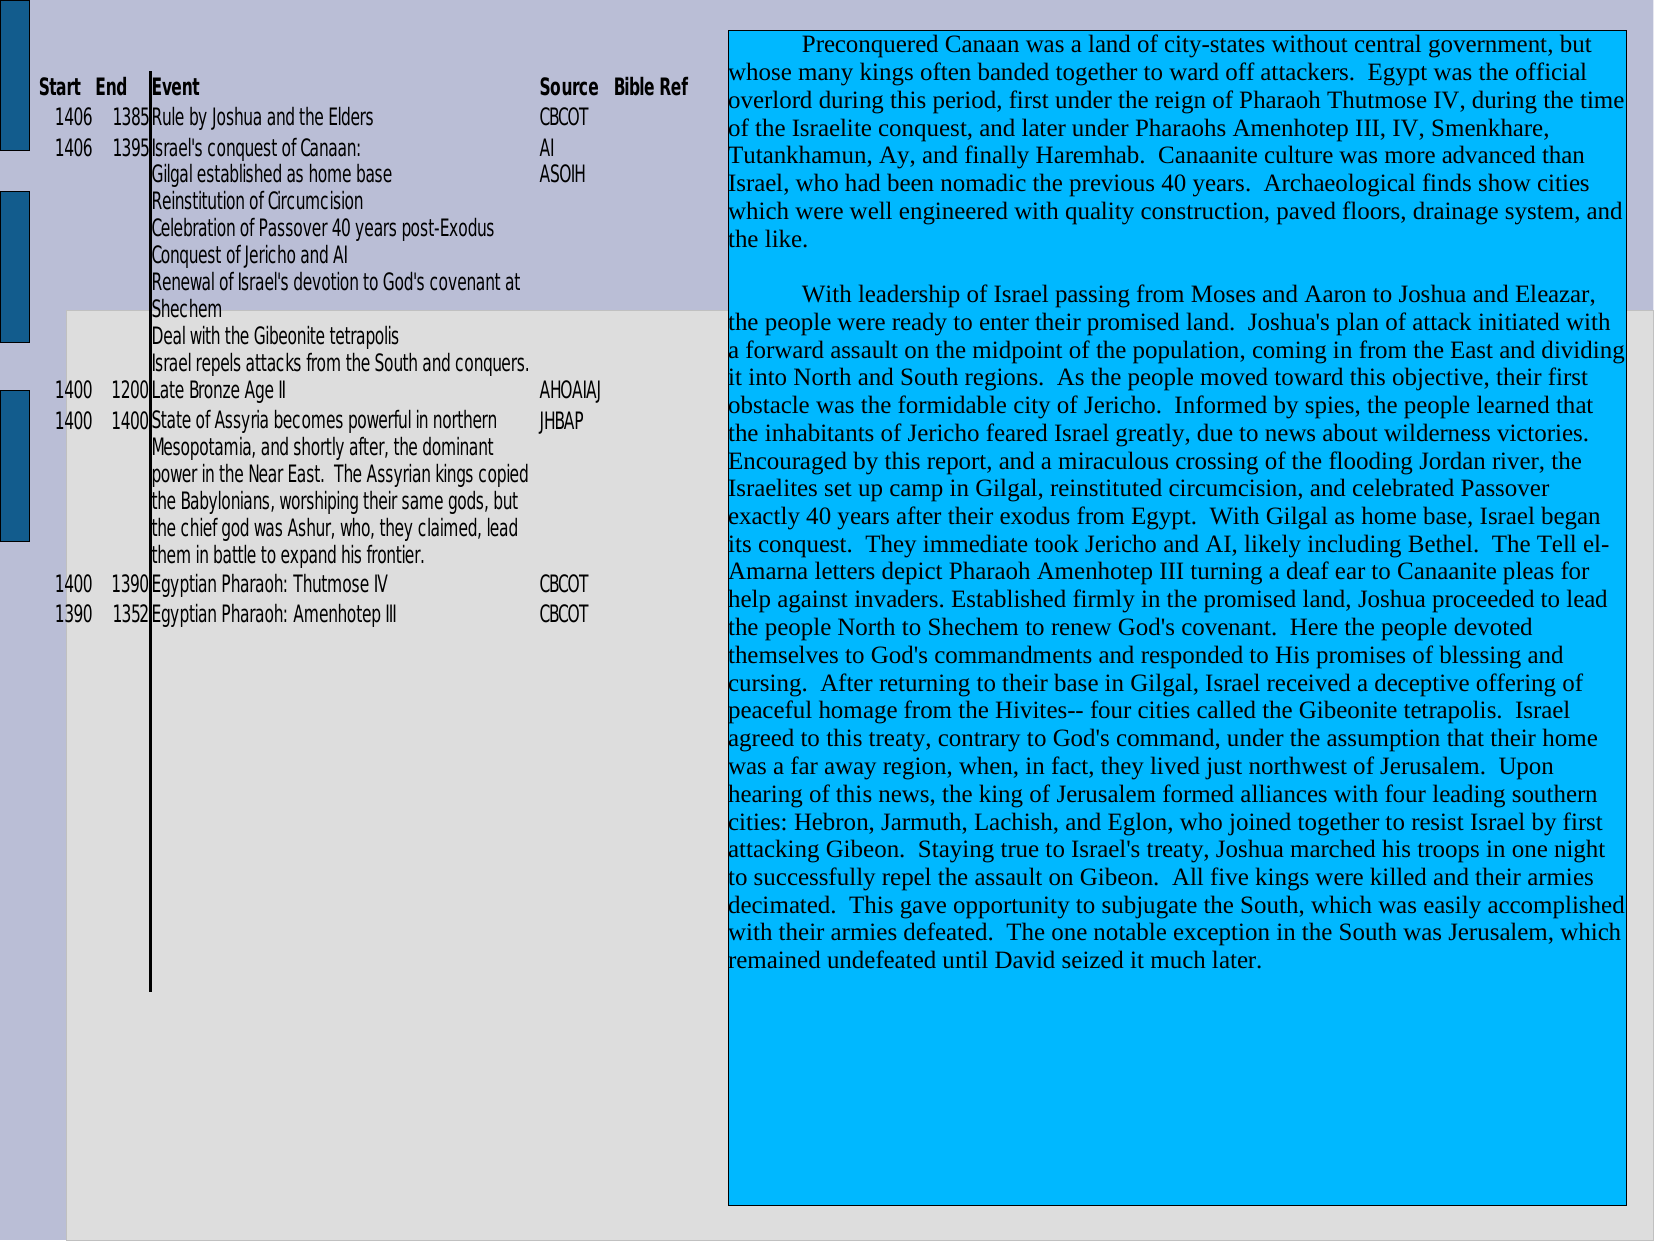

Preconquered Canaan was a land of city-states without central government, but whose many kings often banded together to ward off attackers. Egypt was the official overlord during this period, first under the reign of Pharaoh Thutmose IV, during the time of the Israelite conquest, and later under Pharaohs Amenhotep III, IV, Smenkhare, Tutankhamun, Ay, and finally Haremhab. Canaanite culture was more advanced than Israel, who had been nomadic the previous 40 years. Archaeological finds show cities which were well engineered with quality construction, paved floors, drainage system, and the like.
	With leadership of Israel passing from Moses and Aaron to Joshua and Eleazar, the people were ready to enter their promised land. Joshua's plan of attack initiated with a forward assault on the midpoint of the population, coming in from the East and dividing it into North and South regions. As the people moved toward this objective, their first obstacle was the formidable city of Jericho. Informed by spies, the people learned that the inhabitants of Jericho feared Israel greatly, due to news about wilderness victories. Encouraged by this report, and a miraculous crossing of the flooding Jordan river, the Israelites set up camp in Gilgal, reinstituted circumcision, and celebrated Passover exactly 40 years after their exodus from Egypt. With Gilgal as home base, Israel began its conquest. They immediate took Jericho and AI, likely including Bethel. The Tell el-Amarna letters depict Pharaoh Amenhotep III turning a deaf ear to Canaanite pleas for help against invaders. Established firmly in the promised land, Joshua proceeded to lead the people North to Shechem to renew God's covenant. Here the people devoted themselves to God's commandments and responded to His promises of blessing and cursing. After returning to their base in Gilgal, Israel received a deceptive offering of peaceful homage from the Hivites-- four cities called the Gibeonite tetrapolis. Israel agreed to this treaty, contrary to God's command, under the assumption that their home was a far away region, when, in fact, they lived just northwest of Jerusalem. Upon hearing of this news, the king of Jerusalem formed alliances with four leading southern cities: Hebron, Jarmuth, Lachish, and Eglon, who joined together to resist Israel by first attacking Gibeon. Staying true to Israel's treaty, Joshua marched his troops in one night to successfully repel the assault on Gibeon. All five kings were killed and their armies decimated. This gave opportunity to subjugate the South, which was easily accomplished with their armies defeated. The one notable exception in the South was Jerusalem, which remained undefeated until David seized it much later.